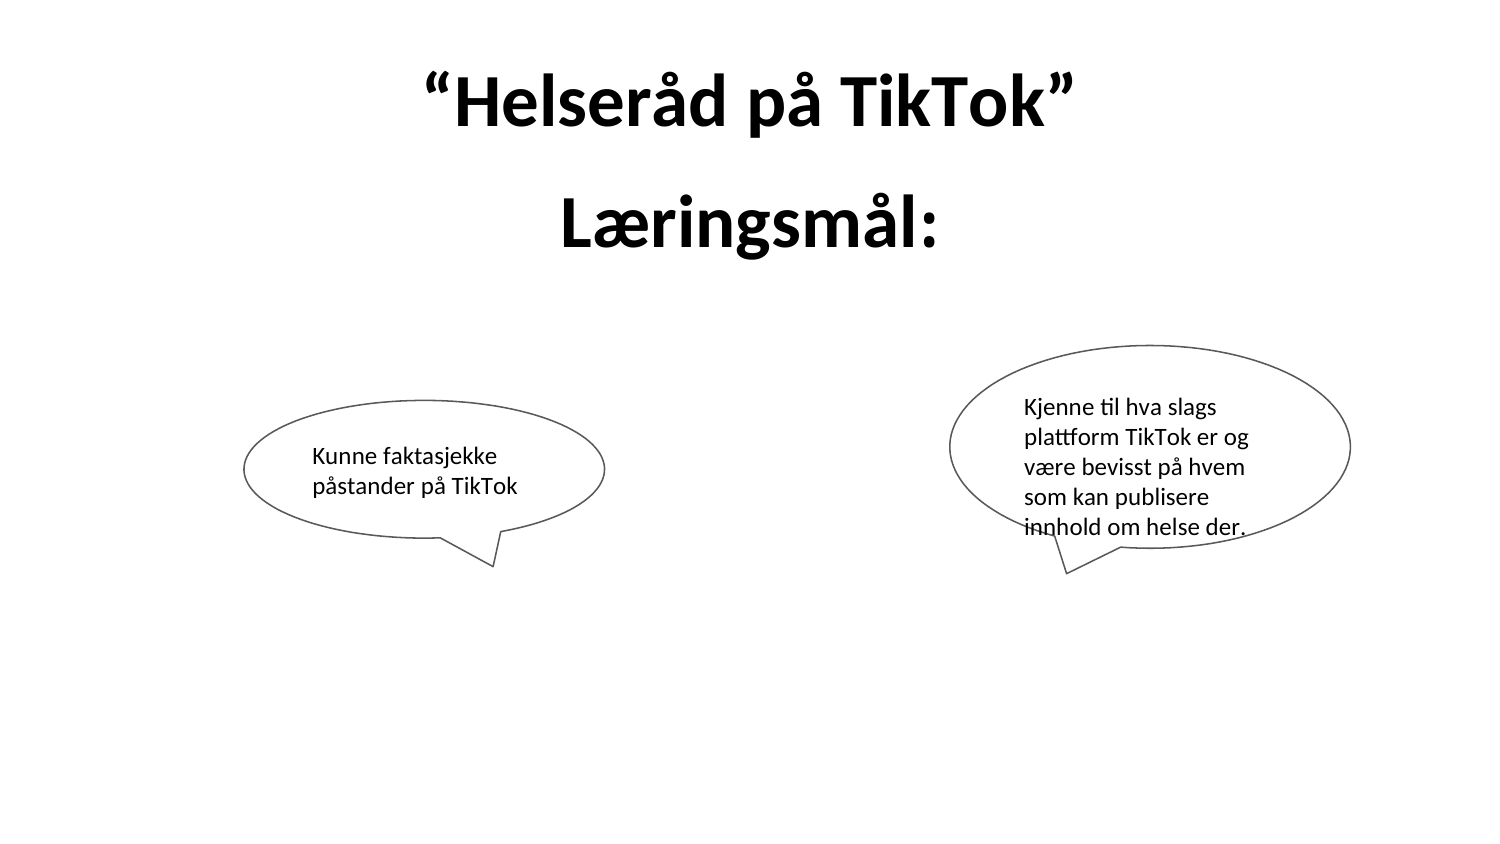

“Helseråd på TikTok”
Læringsmål:
#
Kjenne til hva slags plattform TikTok er og være bevisst på hvem som kan publisere innhold om helse der.
Kunne faktasjekke påstander på TikTok